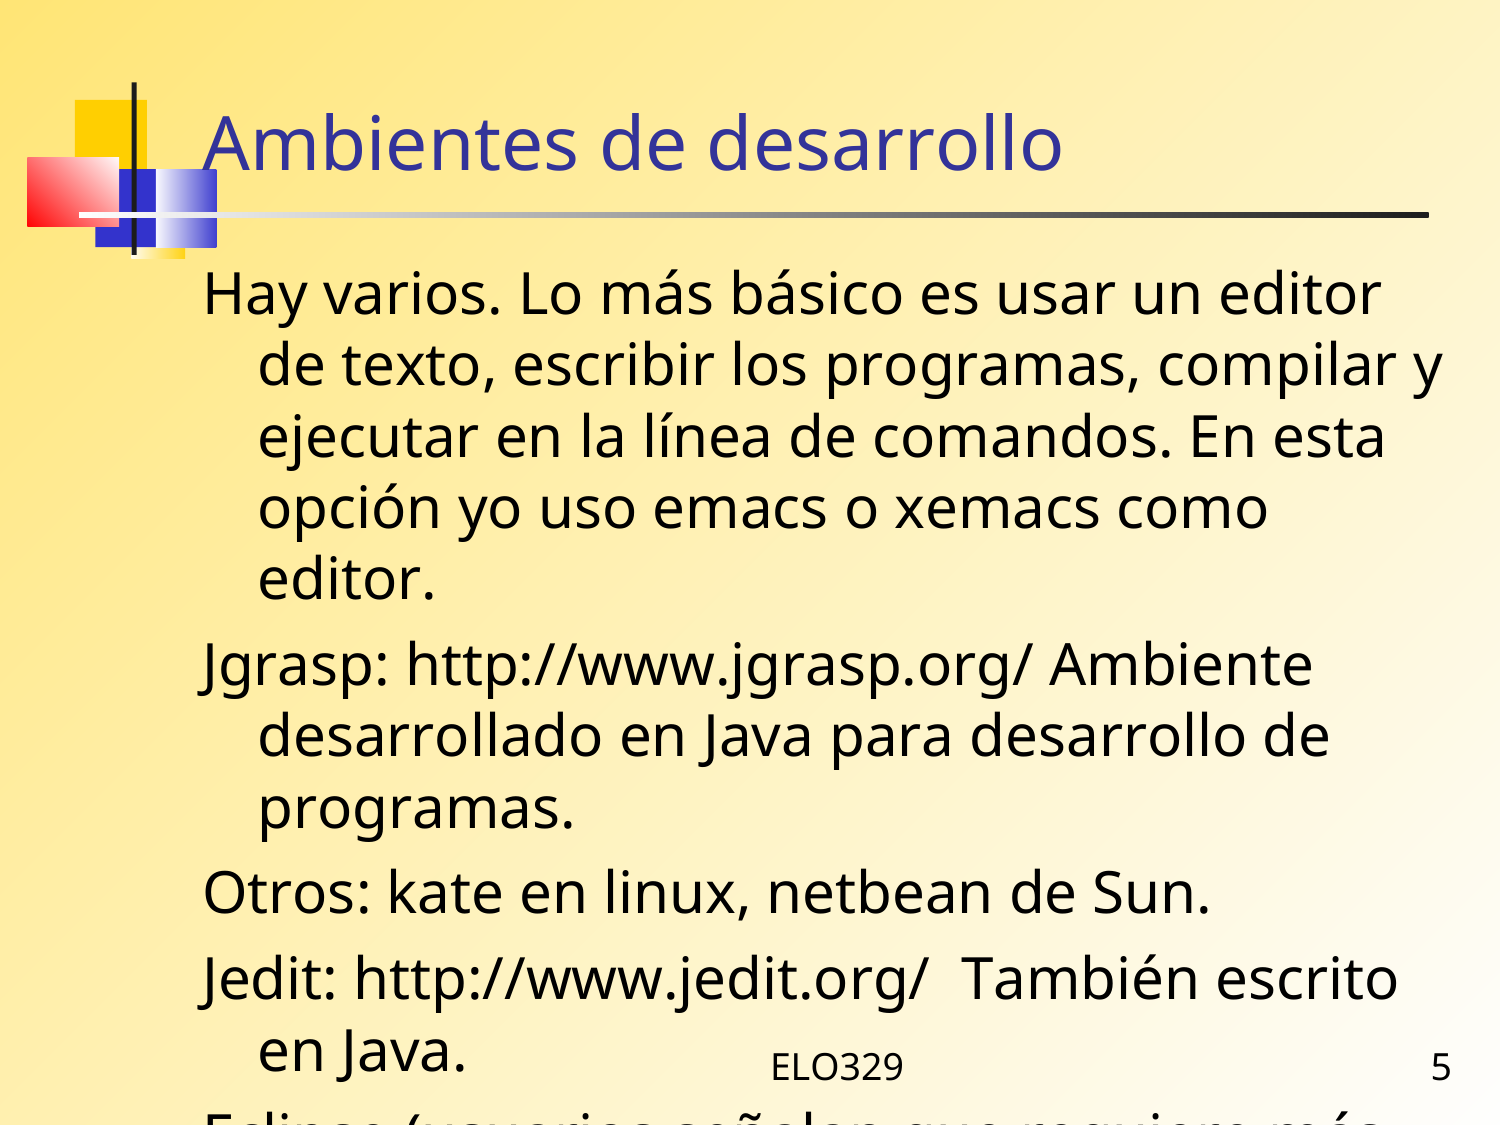

# Ambientes de desarrollo
Hay varios. Lo más básico es usar un editor de texto, escribir los programas, compilar y ejecutar en la línea de comandos. En esta opción yo uso emacs o xemacs como editor.
Jgrasp: http://www.jgrasp.org/ Ambiente desarrollado en Java para desarrollo de programas.
Otros: kate en linux, netbean de Sun.
Jedit: http://www.jedit.org/ También escrito en Java.
Eclipse (usuarios señalan que requiere más máquina)‏
ELO329
5